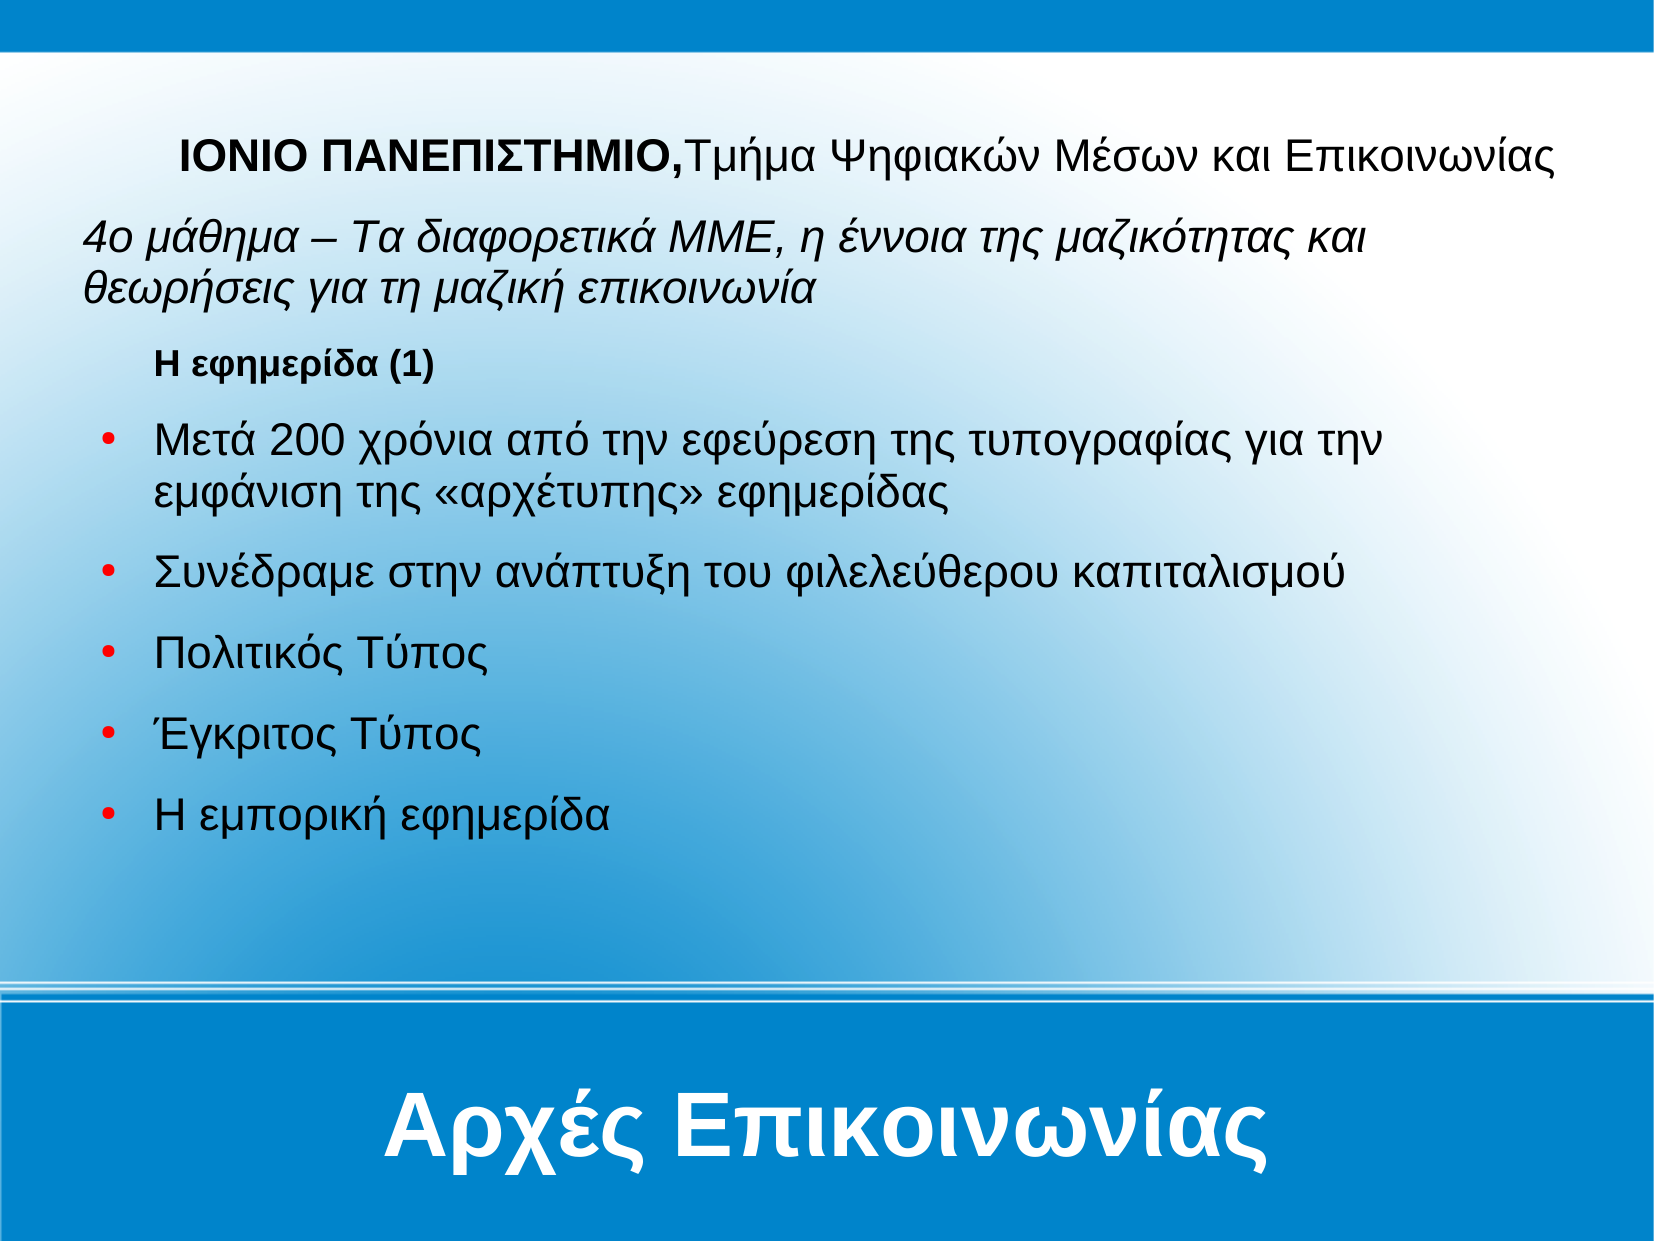

ΙΟΝΙΟ ΠΑΝΕΠΙΣΤΗΜΙΟ,Τμήμα Ψηφιακών Μέσων και Επικοινωνίας
4ο μάθημα – Τα διαφορετικά ΜΜΕ, η έννοια της μαζικότητας και θεωρήσεις για τη μαζική επικοινωνία
Η εφημερίδα (1)
Μετά 200 χρόνια από την εφεύρεση της τυπογραφίας για την εμφάνιση της «αρχέτυπης» εφημερίδας
Συνέδραμε στην ανάπτυξη του φιλελεύθερου καπιταλισμού
Πολιτικός Τύπος
Έγκριτος Τύπος
Η εμπορική εφημερίδα
# Αρχές Επικοινωνίας